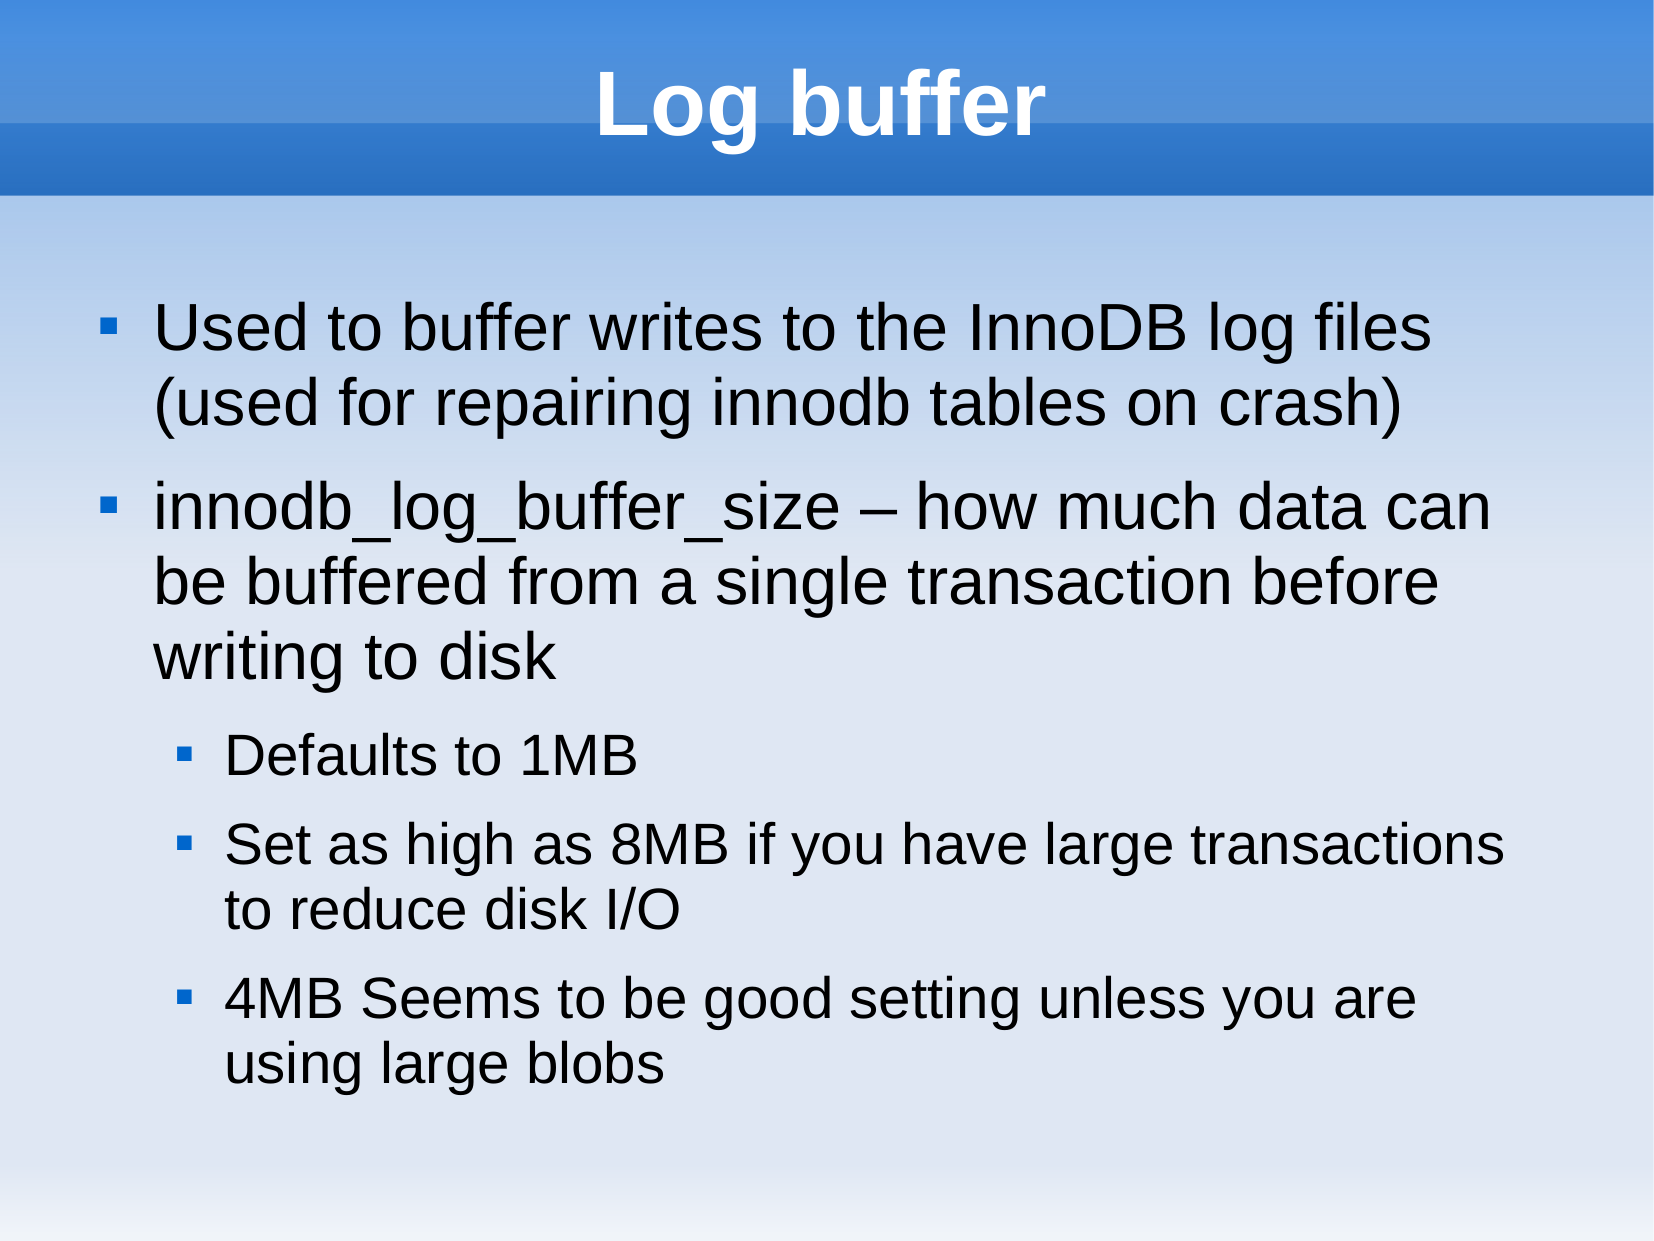

# Log buffer
Used to buffer writes to the InnoDB log files (used for repairing innodb tables on crash)
innodb_log_buffer_size – how much data can be buffered from a single transaction before writing to disk
Defaults to 1MB
Set as high as 8MB if you have large transactions to reduce disk I/O
4MB Seems to be good setting unless you are using large blobs